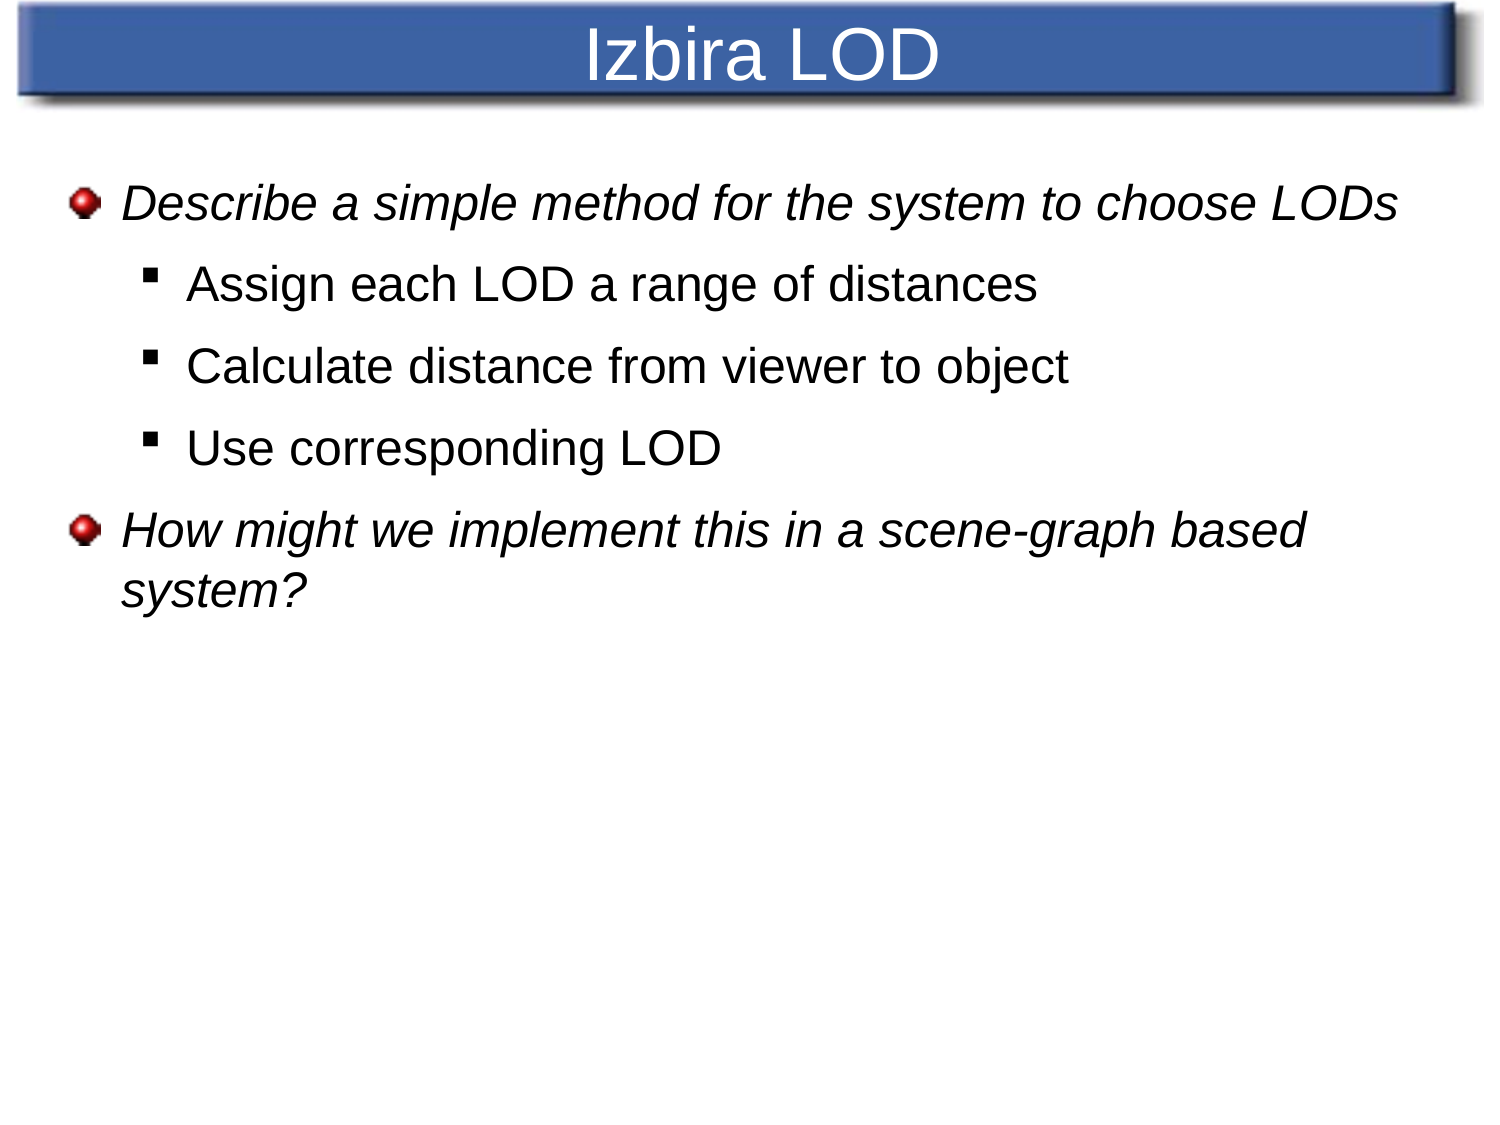

# Izbira LOD
Describe a simple method for the system to choose LODs
Assign each LOD a range of distances
Calculate distance from viewer to object
Use corresponding LOD
How might we implement this in a scene-graph based system?